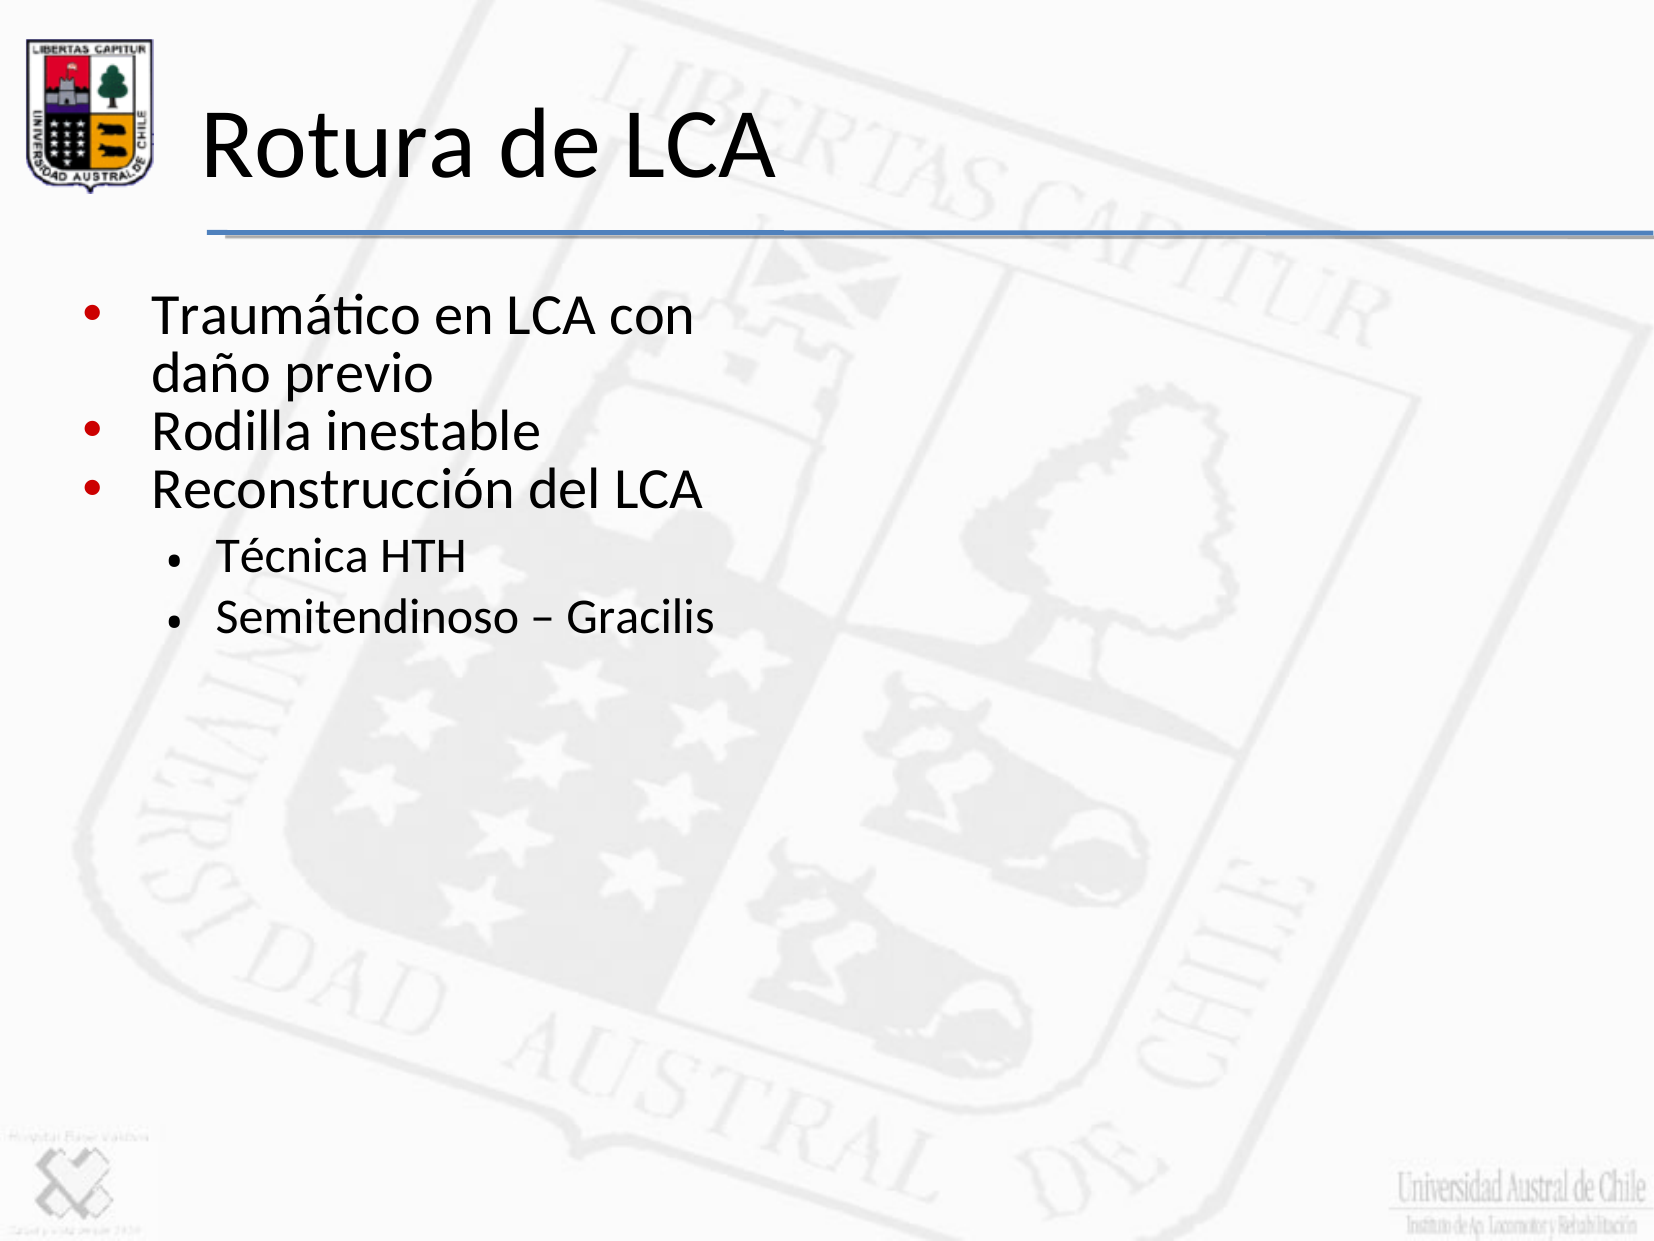

# Rotura de LCA
Traumático en LCA con daño previo
Rodilla inestable
Reconstrucción del LCA
Técnica HTH
Semitendinoso – Gracilis